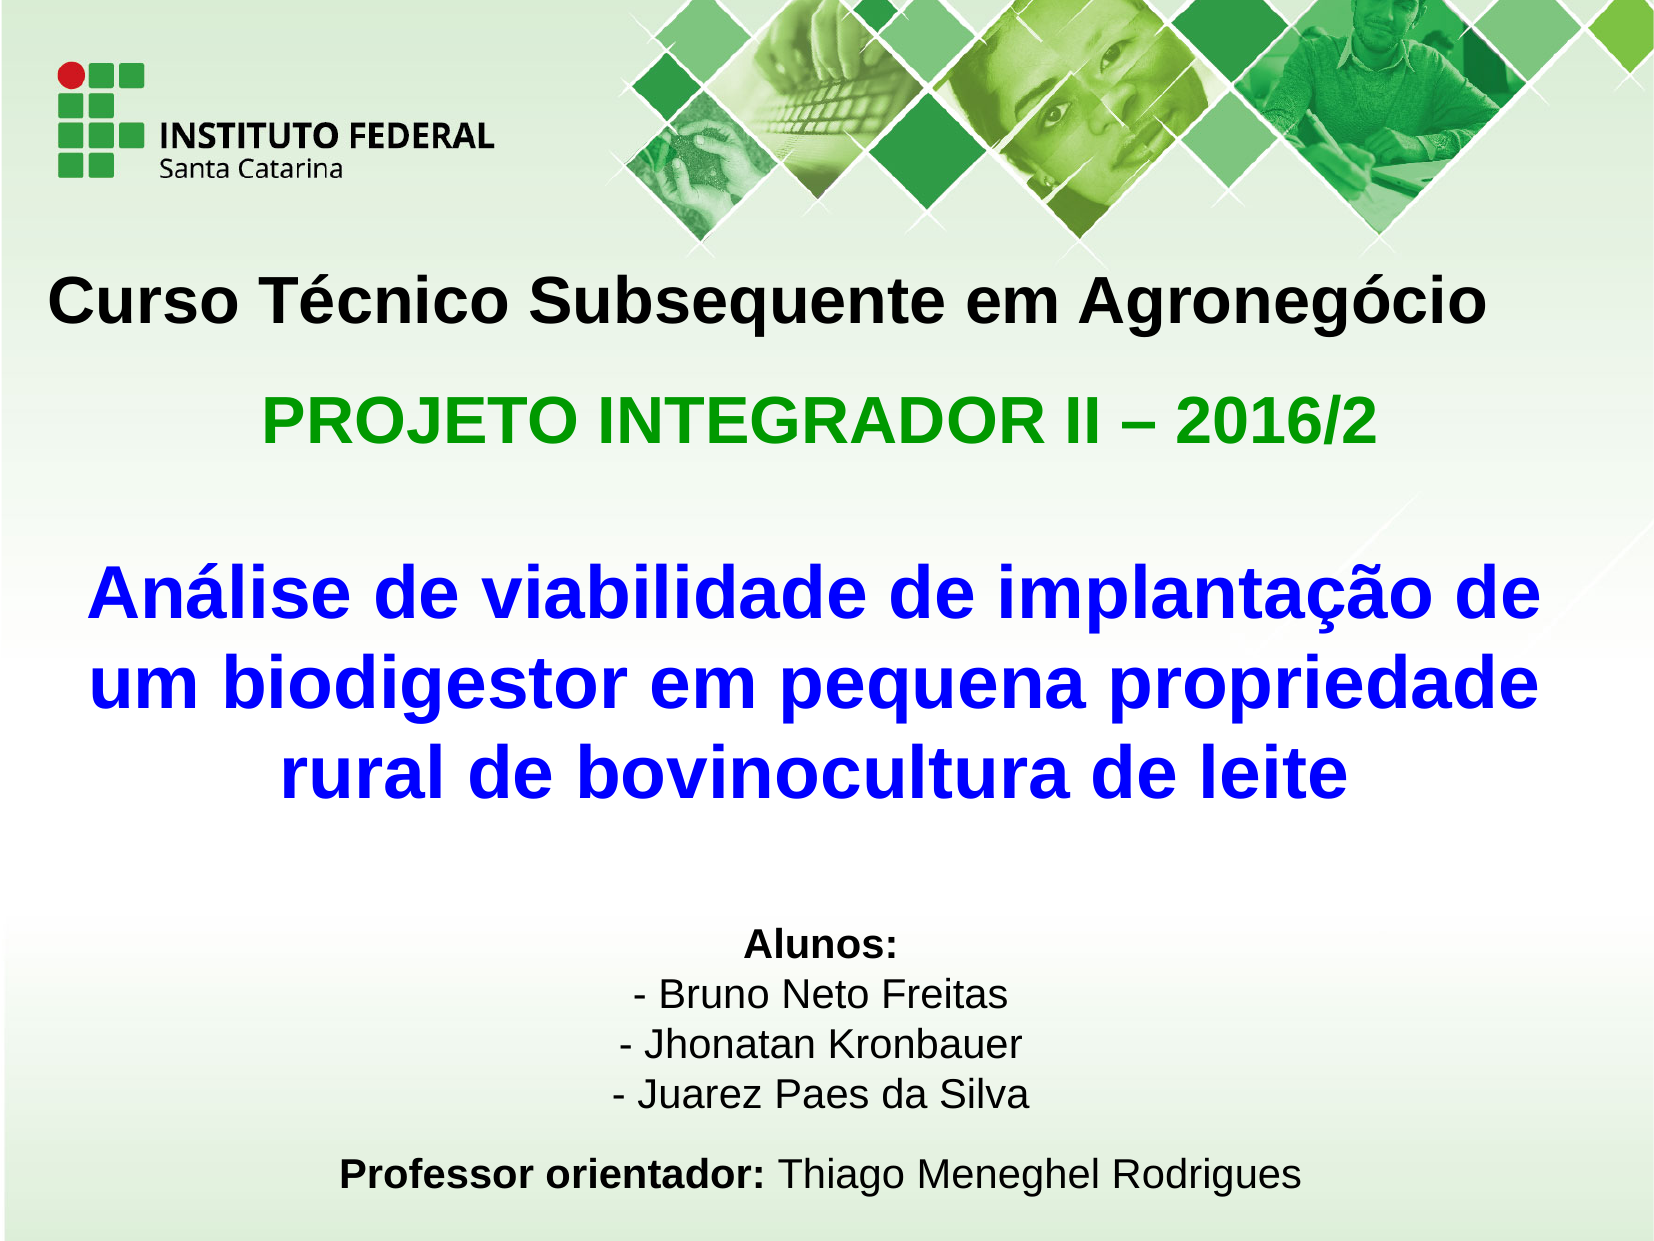

Curso Técnico Subsequente em Agronegócio
PROJETO INTEGRADOR II – 2016/2
Análise de viabilidade de implantação de um biodigestor em pequena propriedade rural de bovinocultura de leite
Alunos:
- Bruno Neto Freitas
- Jhonatan Kronbauer
- Juarez Paes da Silva
Professor orientador: Thiago Meneghel Rodrigues